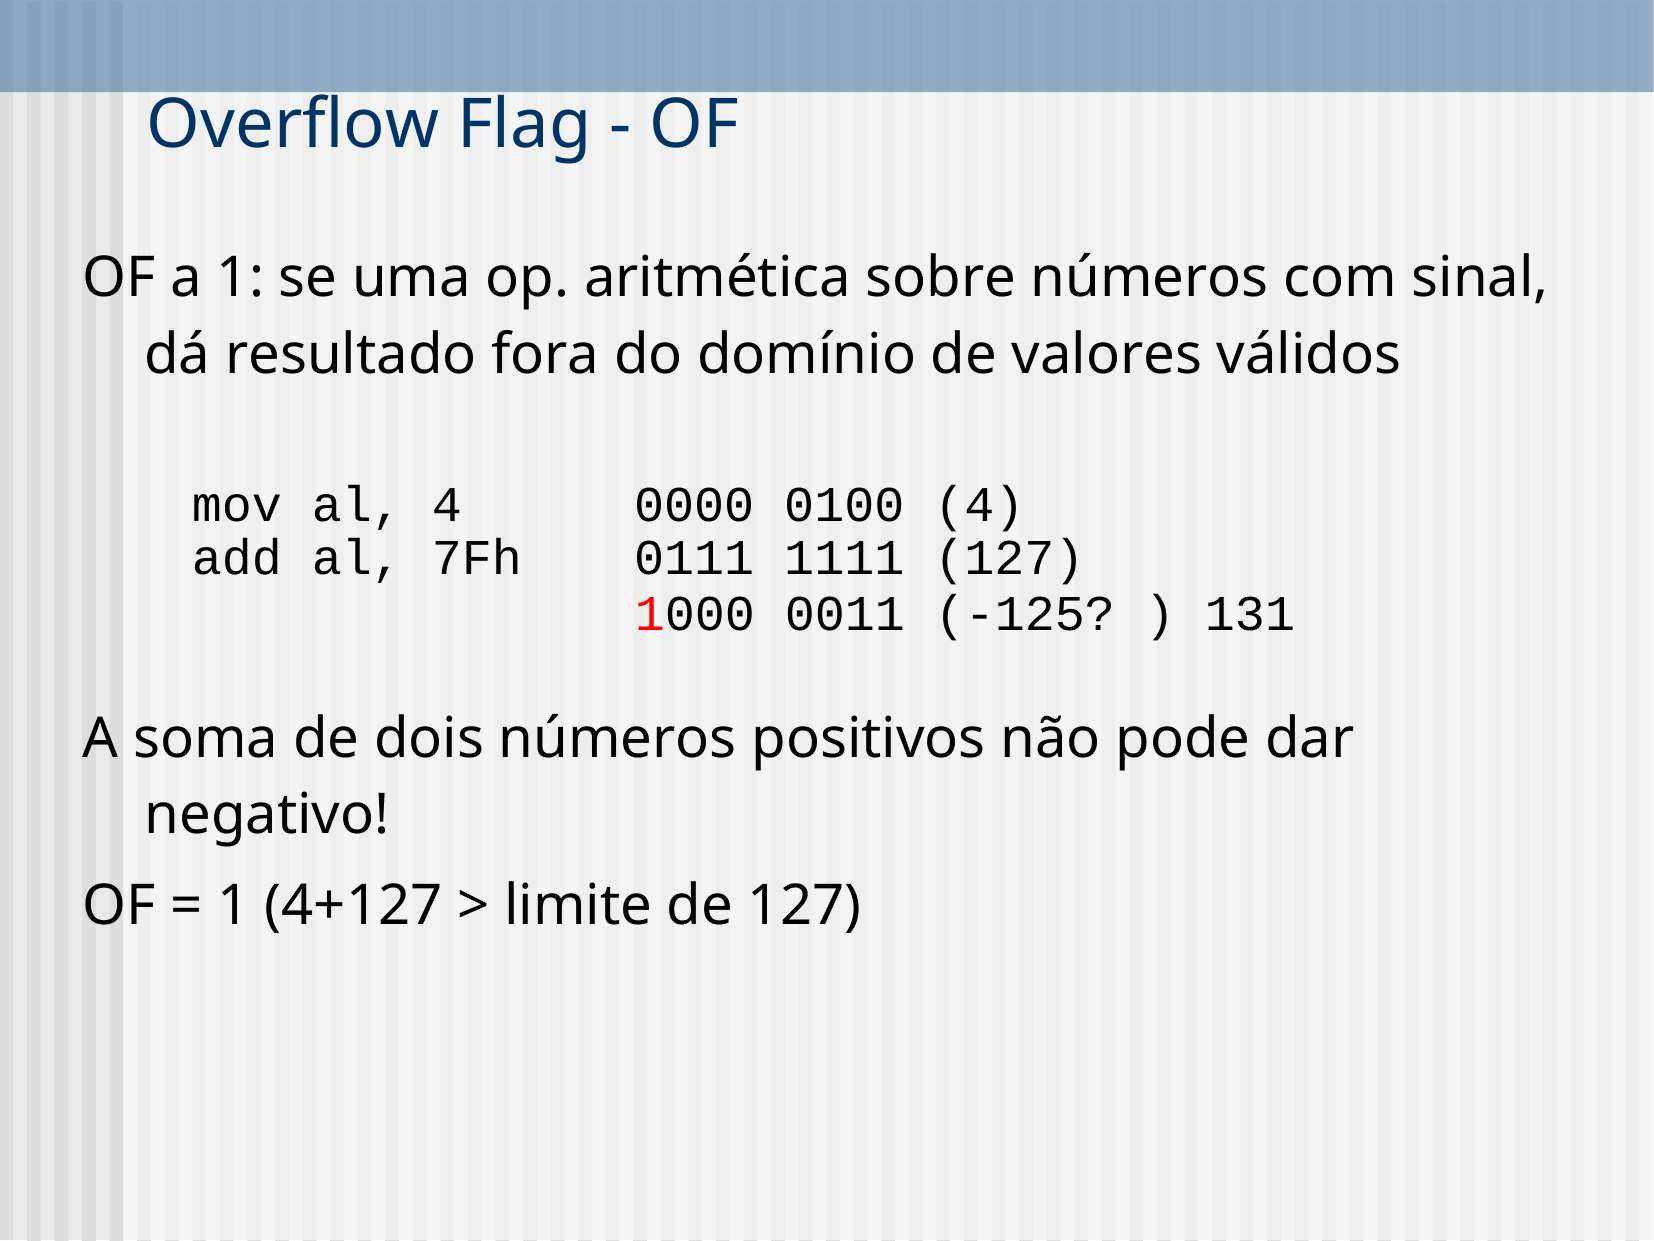

# Overflow Flag - OF
OF a 1: se uma op. aritmética sobre números com sinal, dá resultado fora do domínio de valores válidos
mov al, 4 		0000 0100 (4)
add al, 7Fh 		0111 1111 (127)
1000 0011 (-125? ) 131
A soma de dois números positivos não pode dar negativo!
OF = 1 (4+127 > limite de 127)